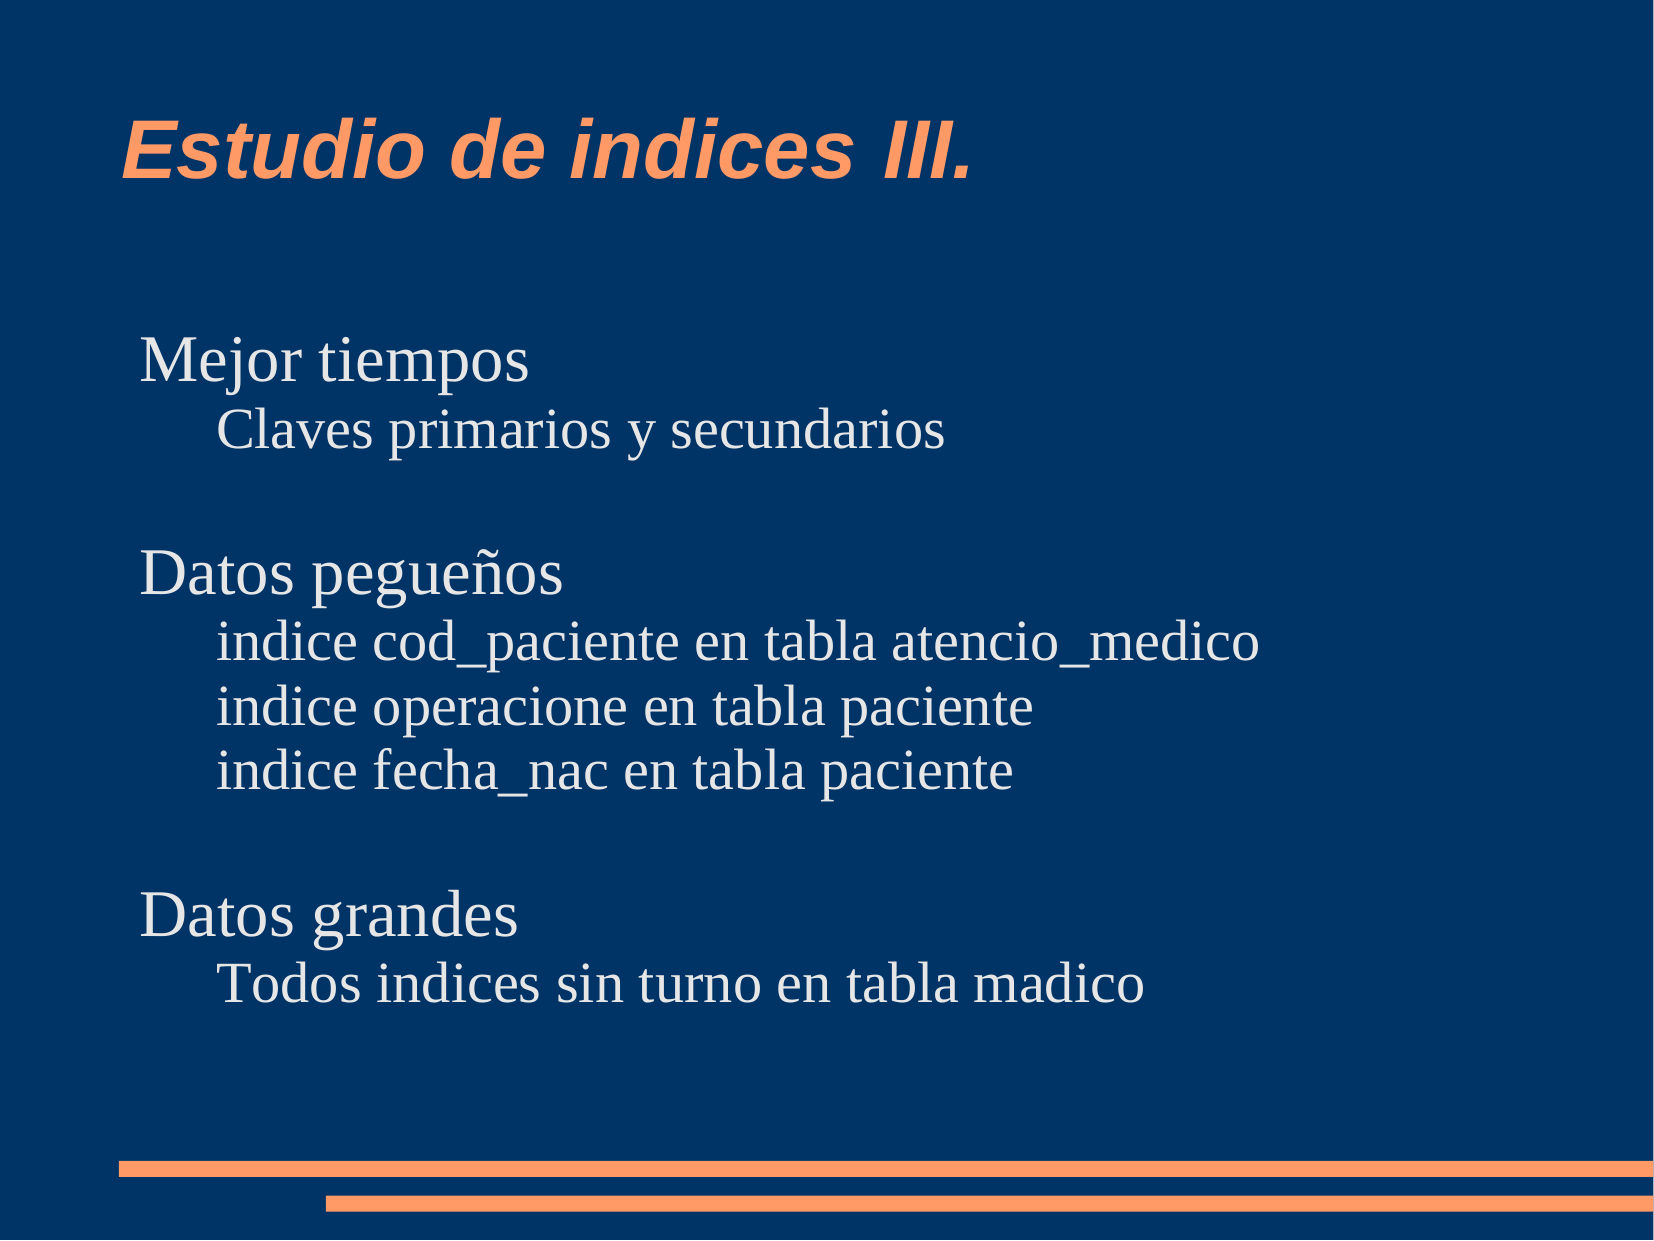

# Estudio de indices	 III.
Mejor tiempos
Claves primarios y secundarios
Datos pegueños
indice cod_paciente en tabla atencio_medico
indice operacione en tabla paciente
indice fecha_nac en tabla paciente
Datos grandes
Todos indices sin turno en tabla madico